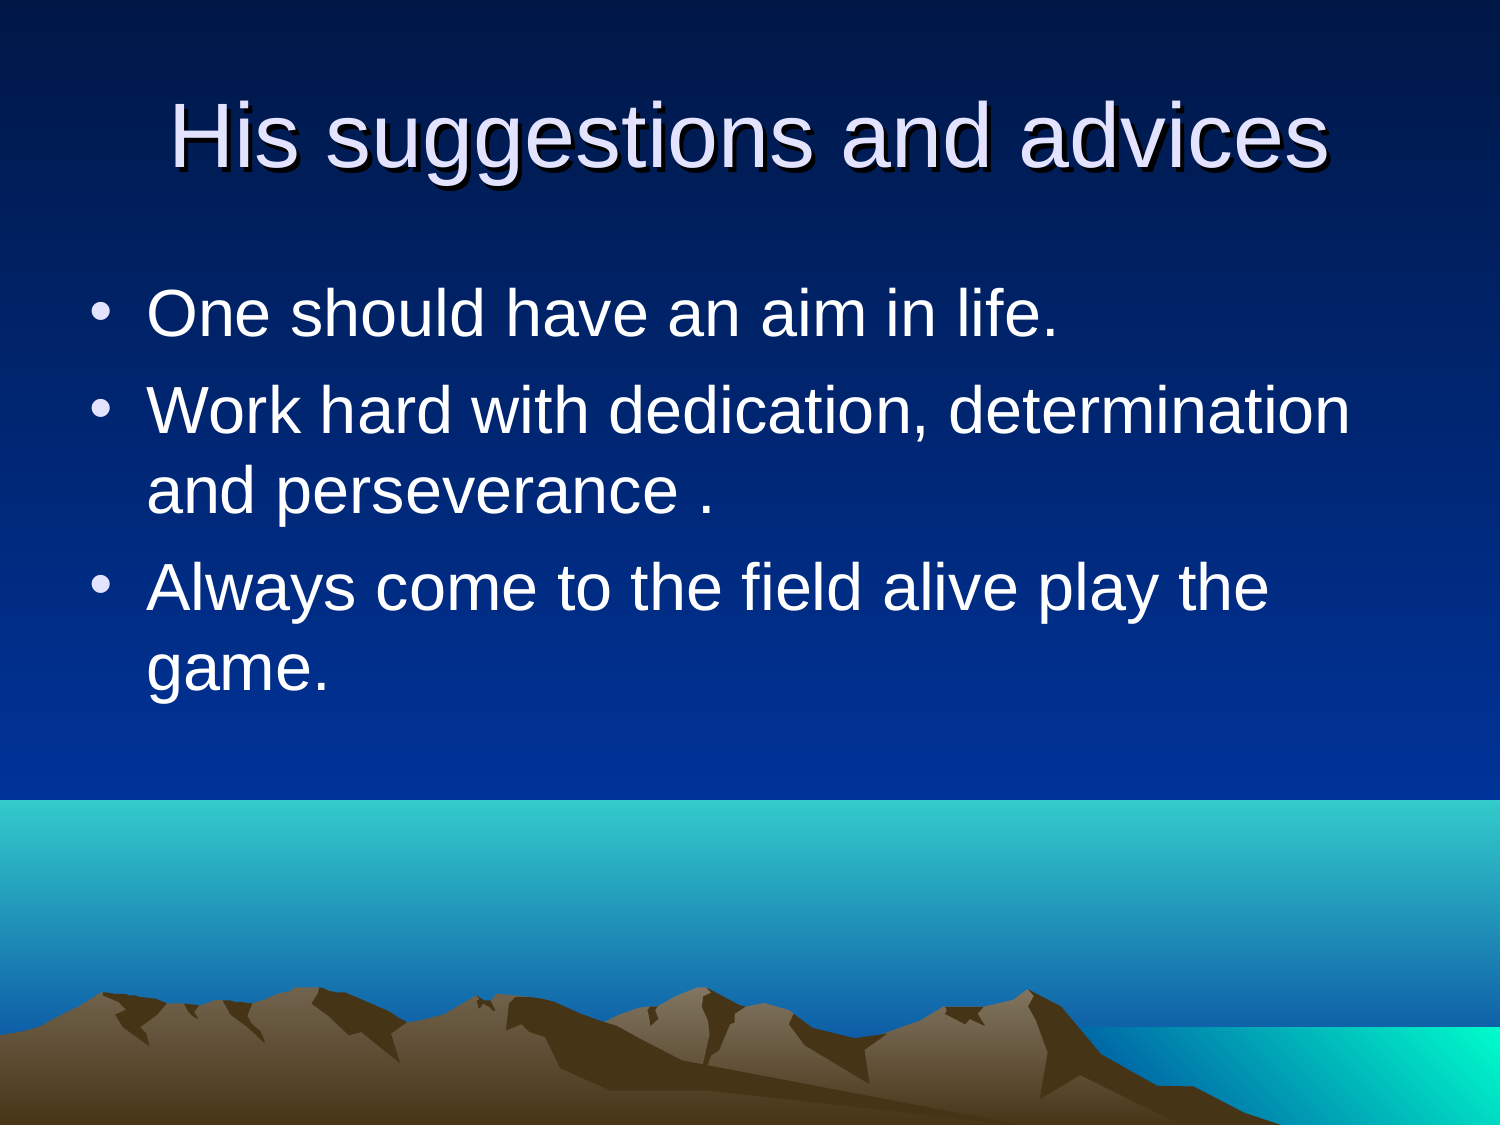

# His suggestions and advices
One should have an aim in life.
Work hard with dedication, determination and perseverance .
Always come to the field alive play the game.